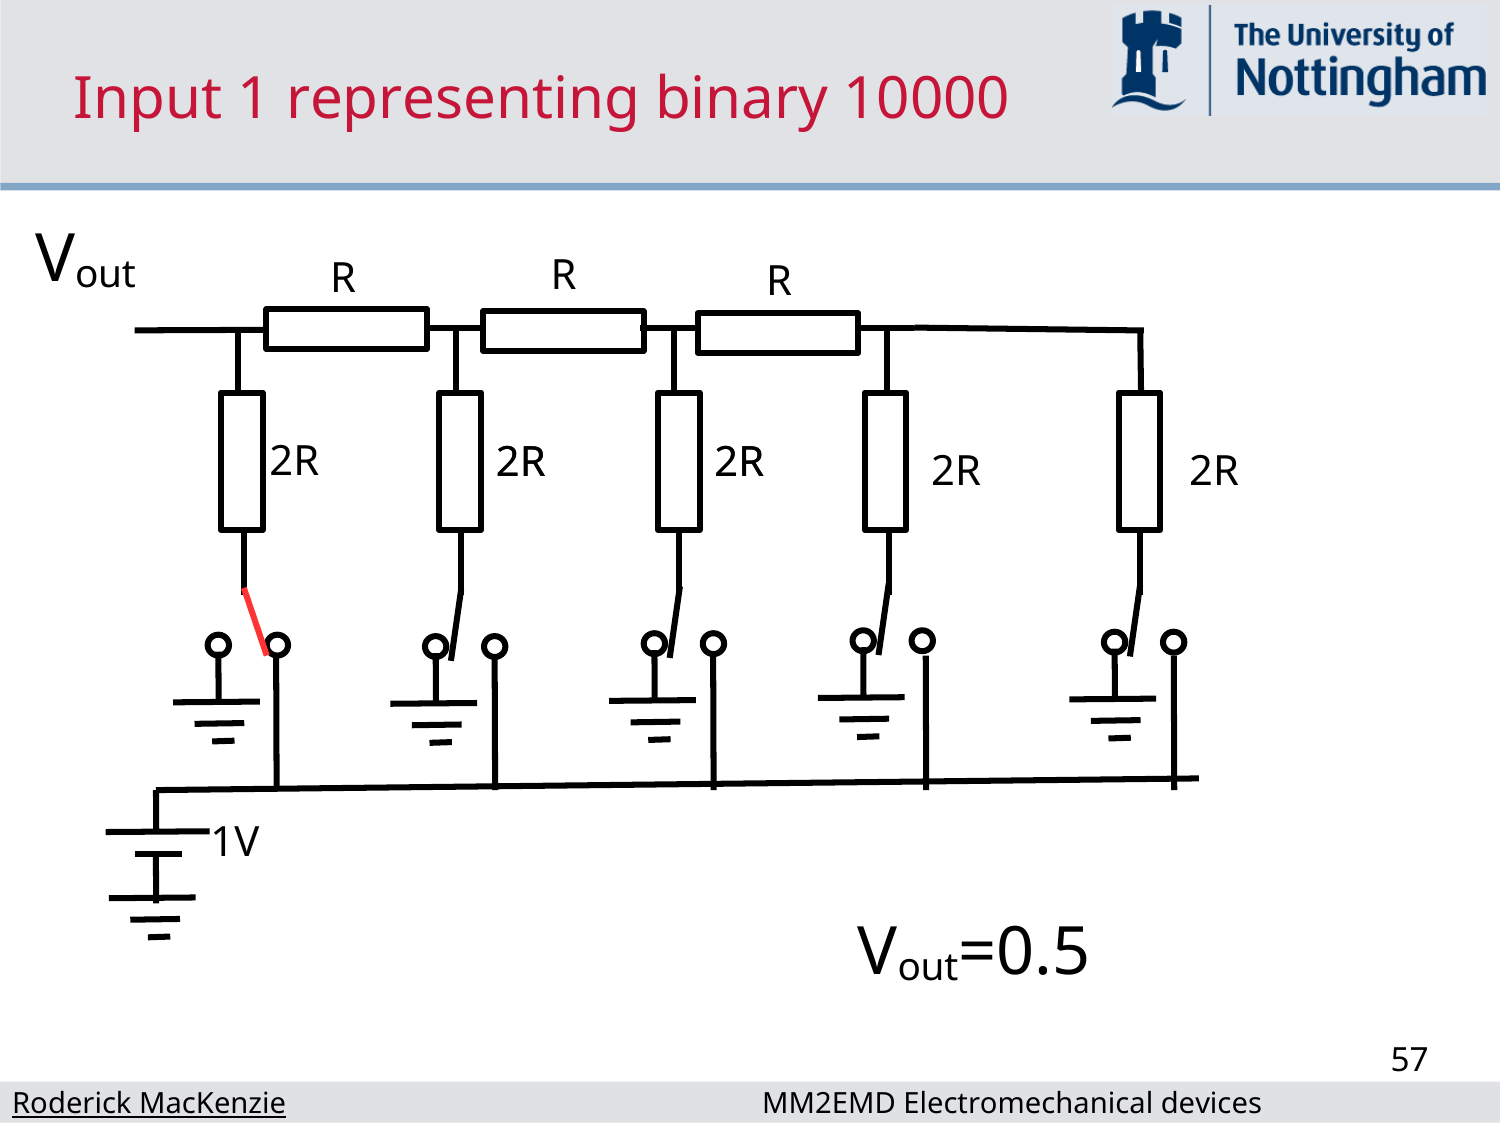

# Input 1 representing binary 10000
Vout
R
R
R
2R
2R
2R
2R
2R
2R
2R
1V
Vout=0.5